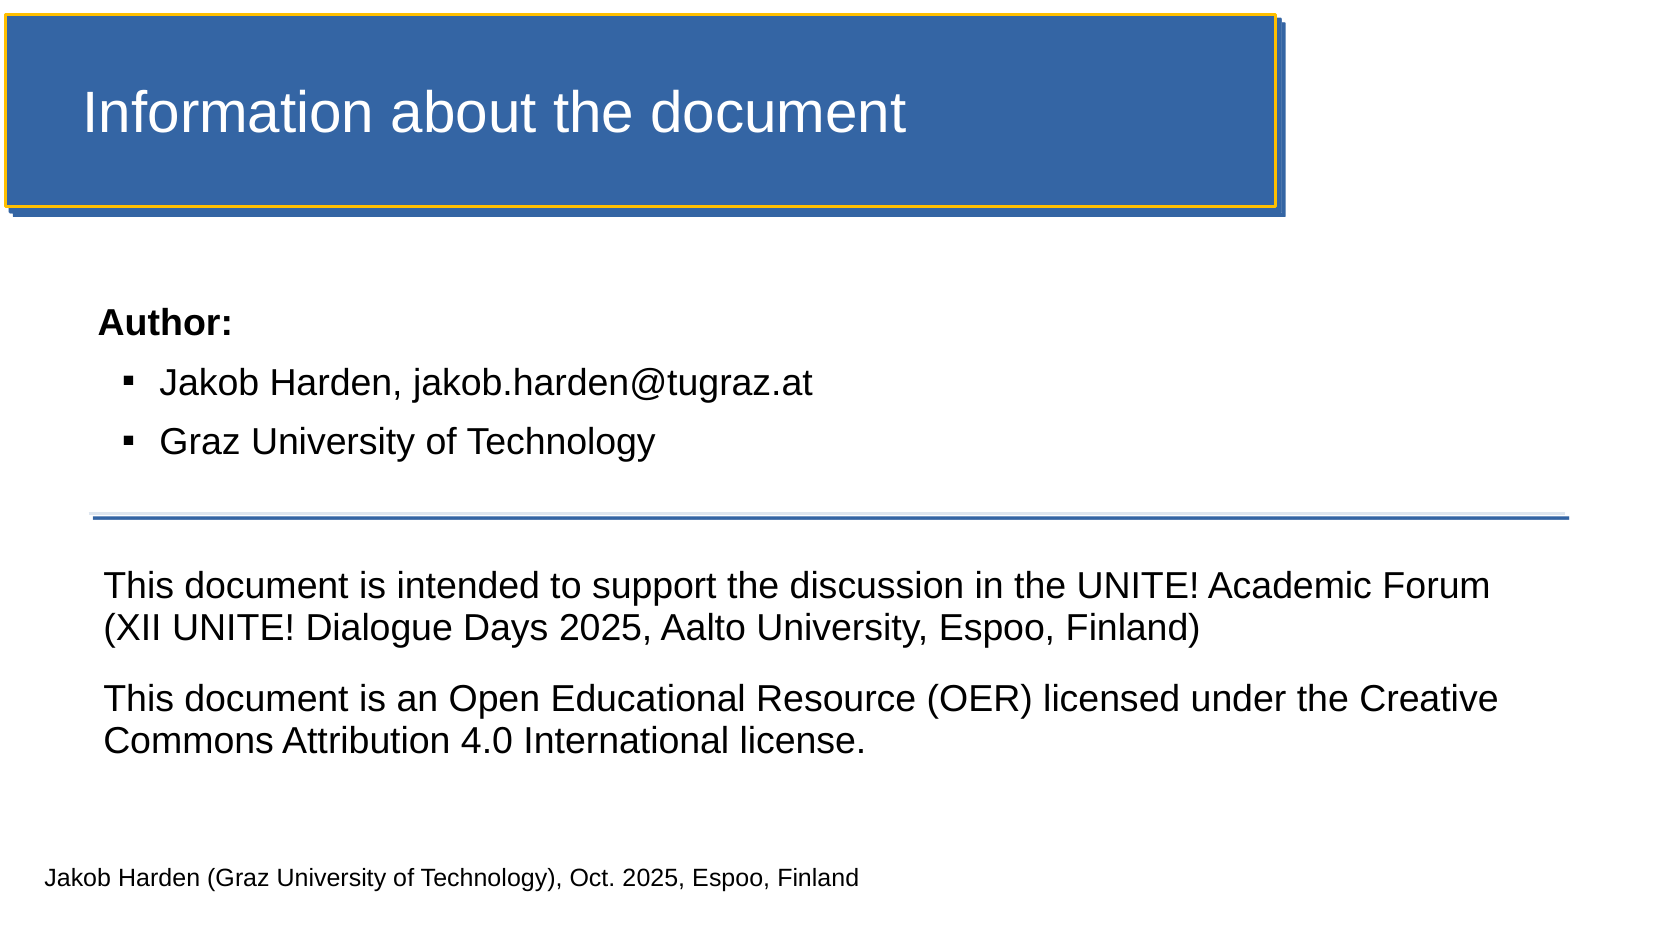

# Information about the document
Author:
Jakob Harden, jakob.harden@tugraz.at
Graz University of Technology
This document is intended to support the discussion in the UNITE! Academic Forum (XII UNITE! Dialogue Days 2025, Aalto University, Espoo, Finland)
This document is an Open Educational Resource (OER) licensed under the Creative Commons Attribution 4.0 International license.